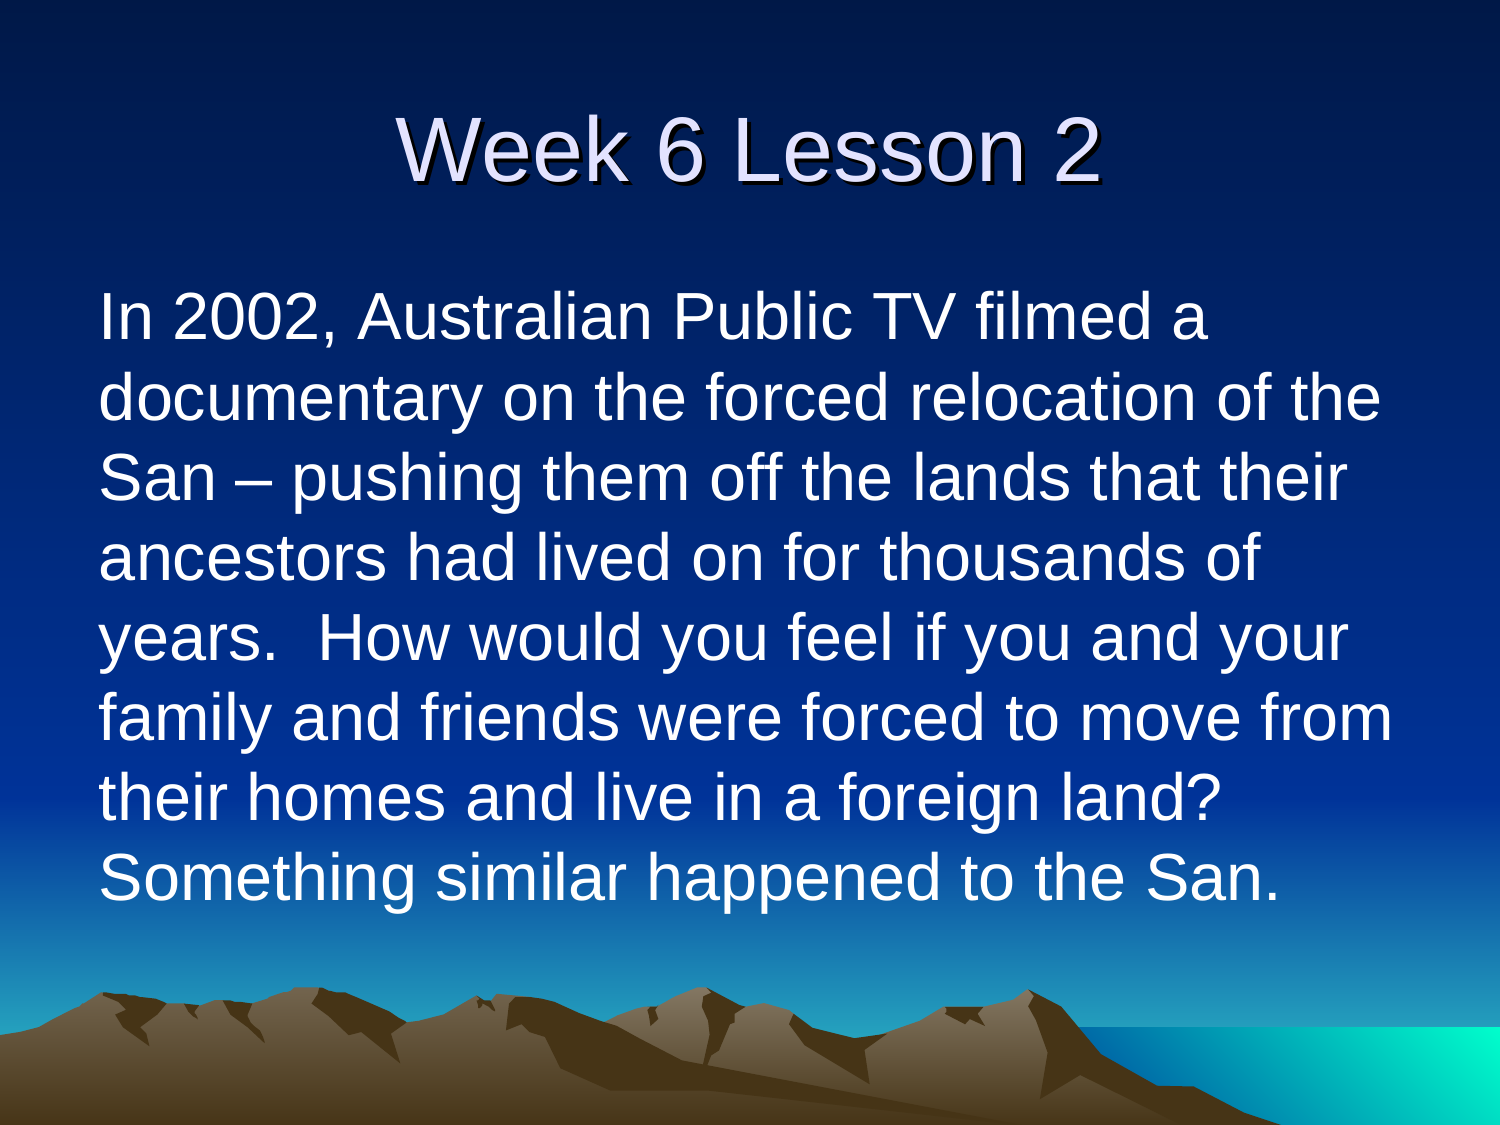

# Week 6 Lesson 2
In 2002, Australian Public TV filmed a documentary on the forced relocation of the San – pushing them off the lands that their ancestors had lived on for thousands of years. How would you feel if you and your family and friends were forced to move from their homes and live in a foreign land? Something similar happened to the San.